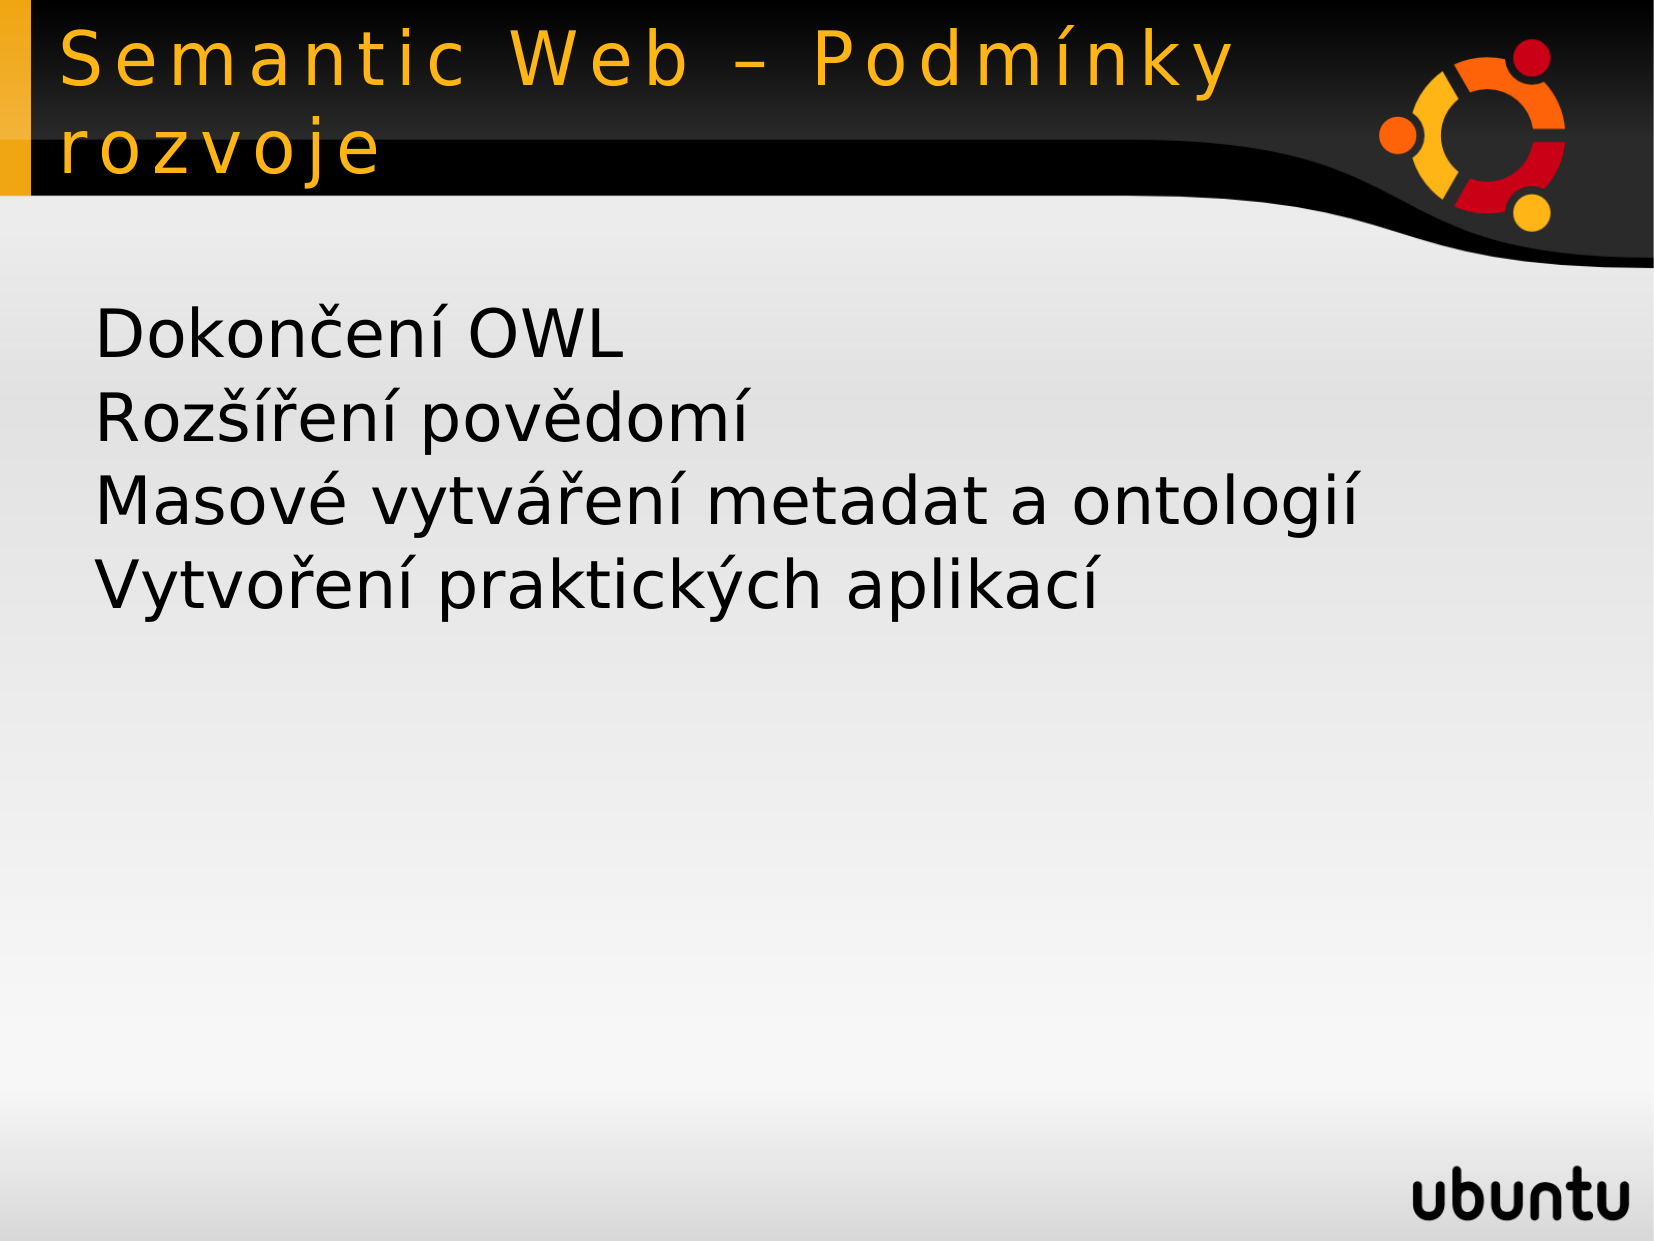

# Semantic Web – Podmínky rozvoje
Dokončení OWL
Rozšíření povědomí
Masové vytváření metadat a ontologií
Vytvoření praktických aplikací